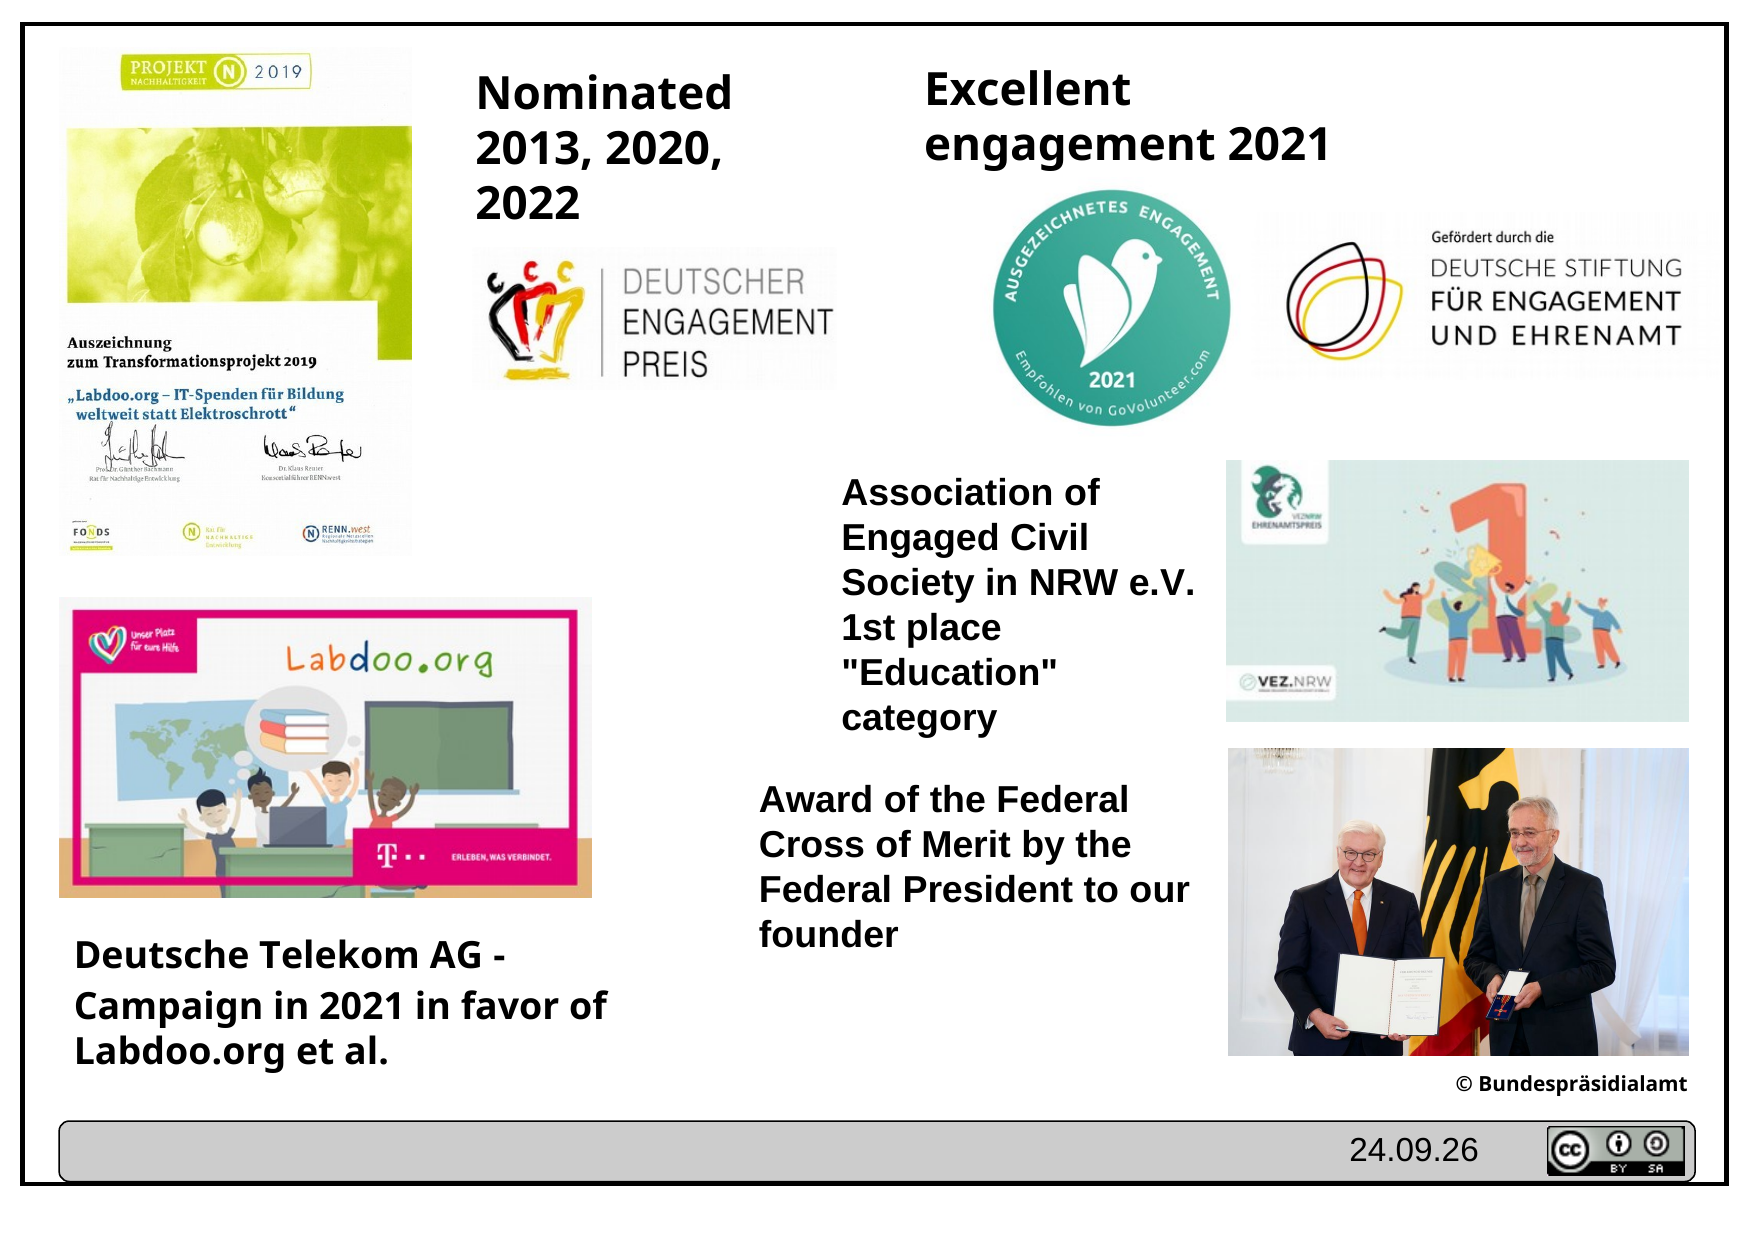

Excellent engagement 2021
Nominated
2013, 2020, 2022
Association of Engaged Civil Society in NRW e.V.
1st place "Education" category
Award of the Federal Cross of Merit by the Federal President to our founder
Deutsche Telekom AG - Campaign in 2021 in favor of Labdoo.org et al.
© Bundespräsidialamt